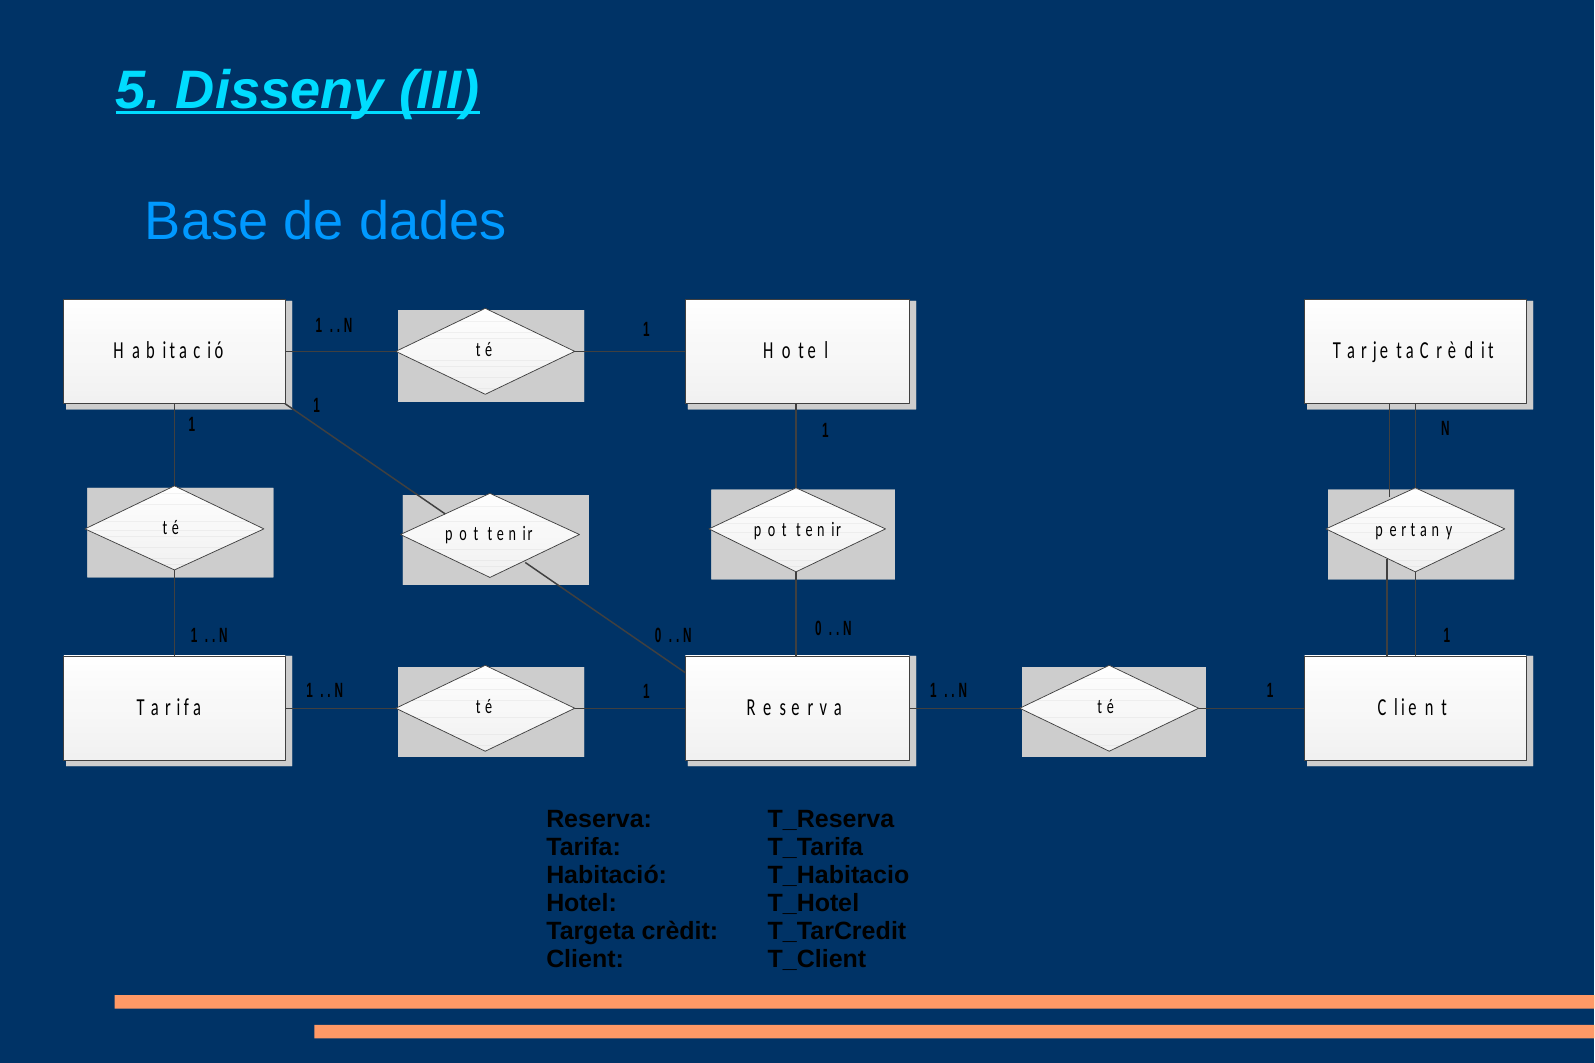

# 5. Disseny (III)
Base de dades
Reserva: 		T_Reserva
Tarifa: 		T_Tarifa
Habitació: 		T_Habitacio
Hotel: 		T_Hotel
Targeta crèdit: 	T_TarCredit
Client: 		T_Client